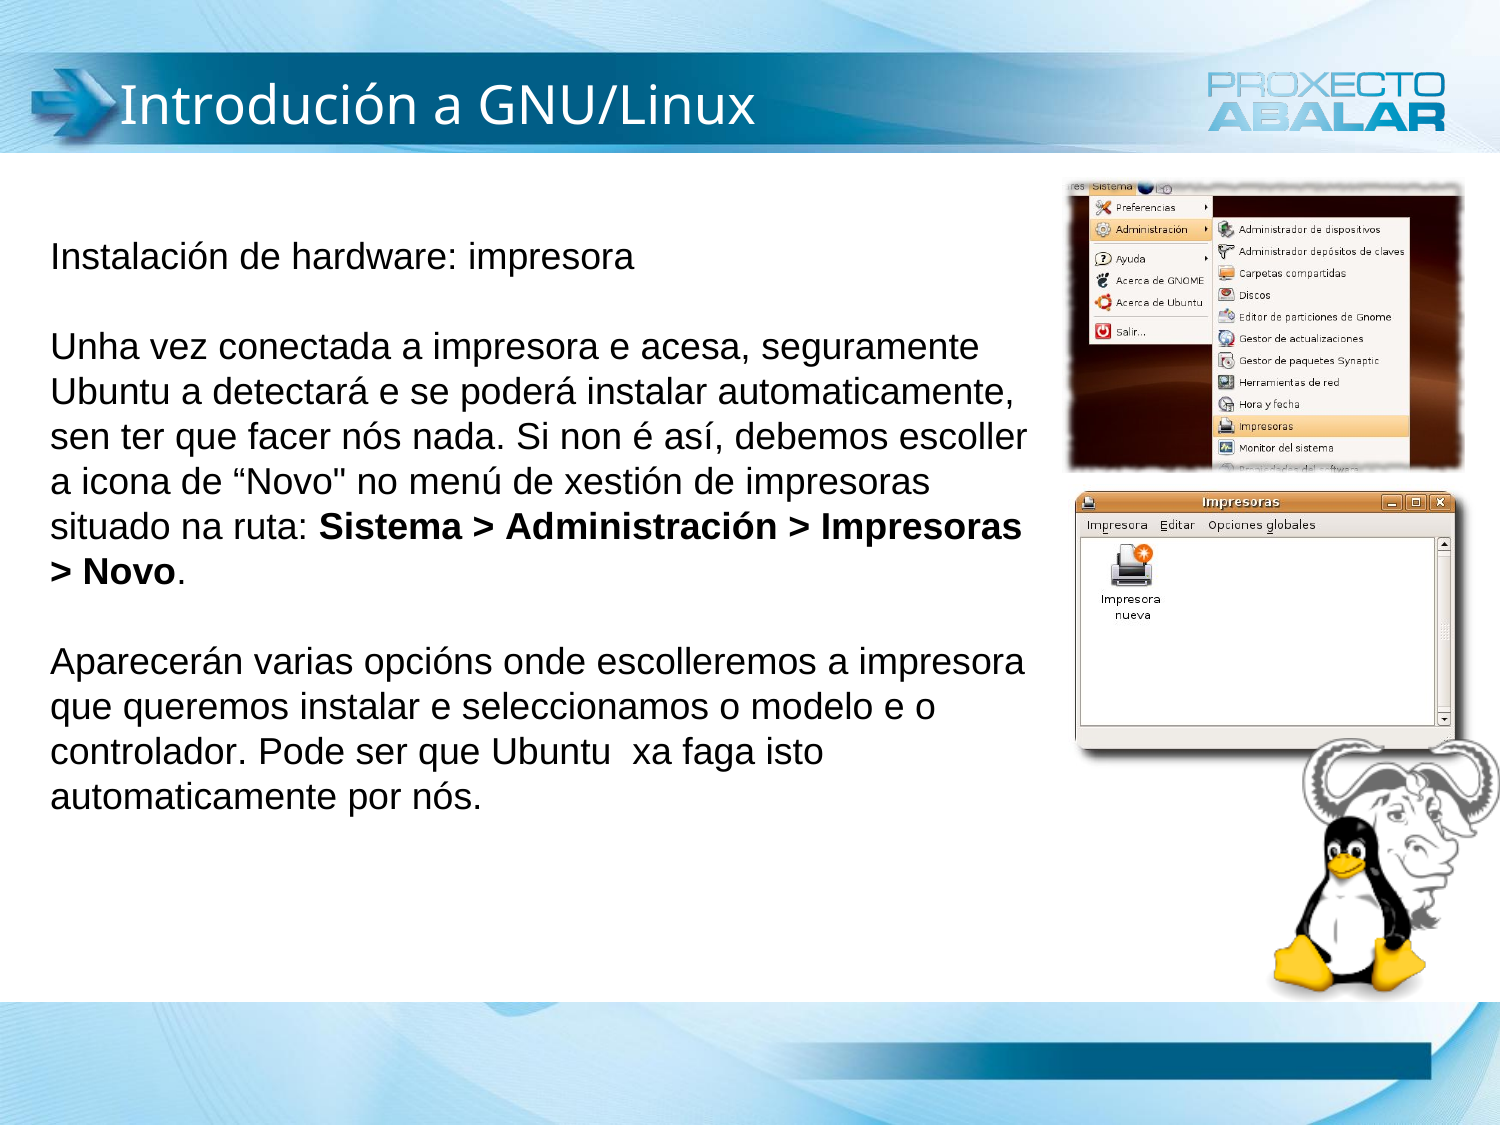

Introdución a GNU/Linux
Instalación de hardware: impresora
Unha vez conectada a impresora e acesa, seguramente Ubuntu a detectará e se poderá instalar automaticamente, sen ter que facer nós nada. Si non é así, debemos escoller a icona de “Novo" no menú de xestión de impresoras situado na ruta: Sistema > Administración > Impresoras > Novo.
Aparecerán varias opcións onde escolleremos a impresora que queremos instalar e seleccionamos o modelo e o controlador. Pode ser que Ubuntu xa faga isto automaticamente por nós.